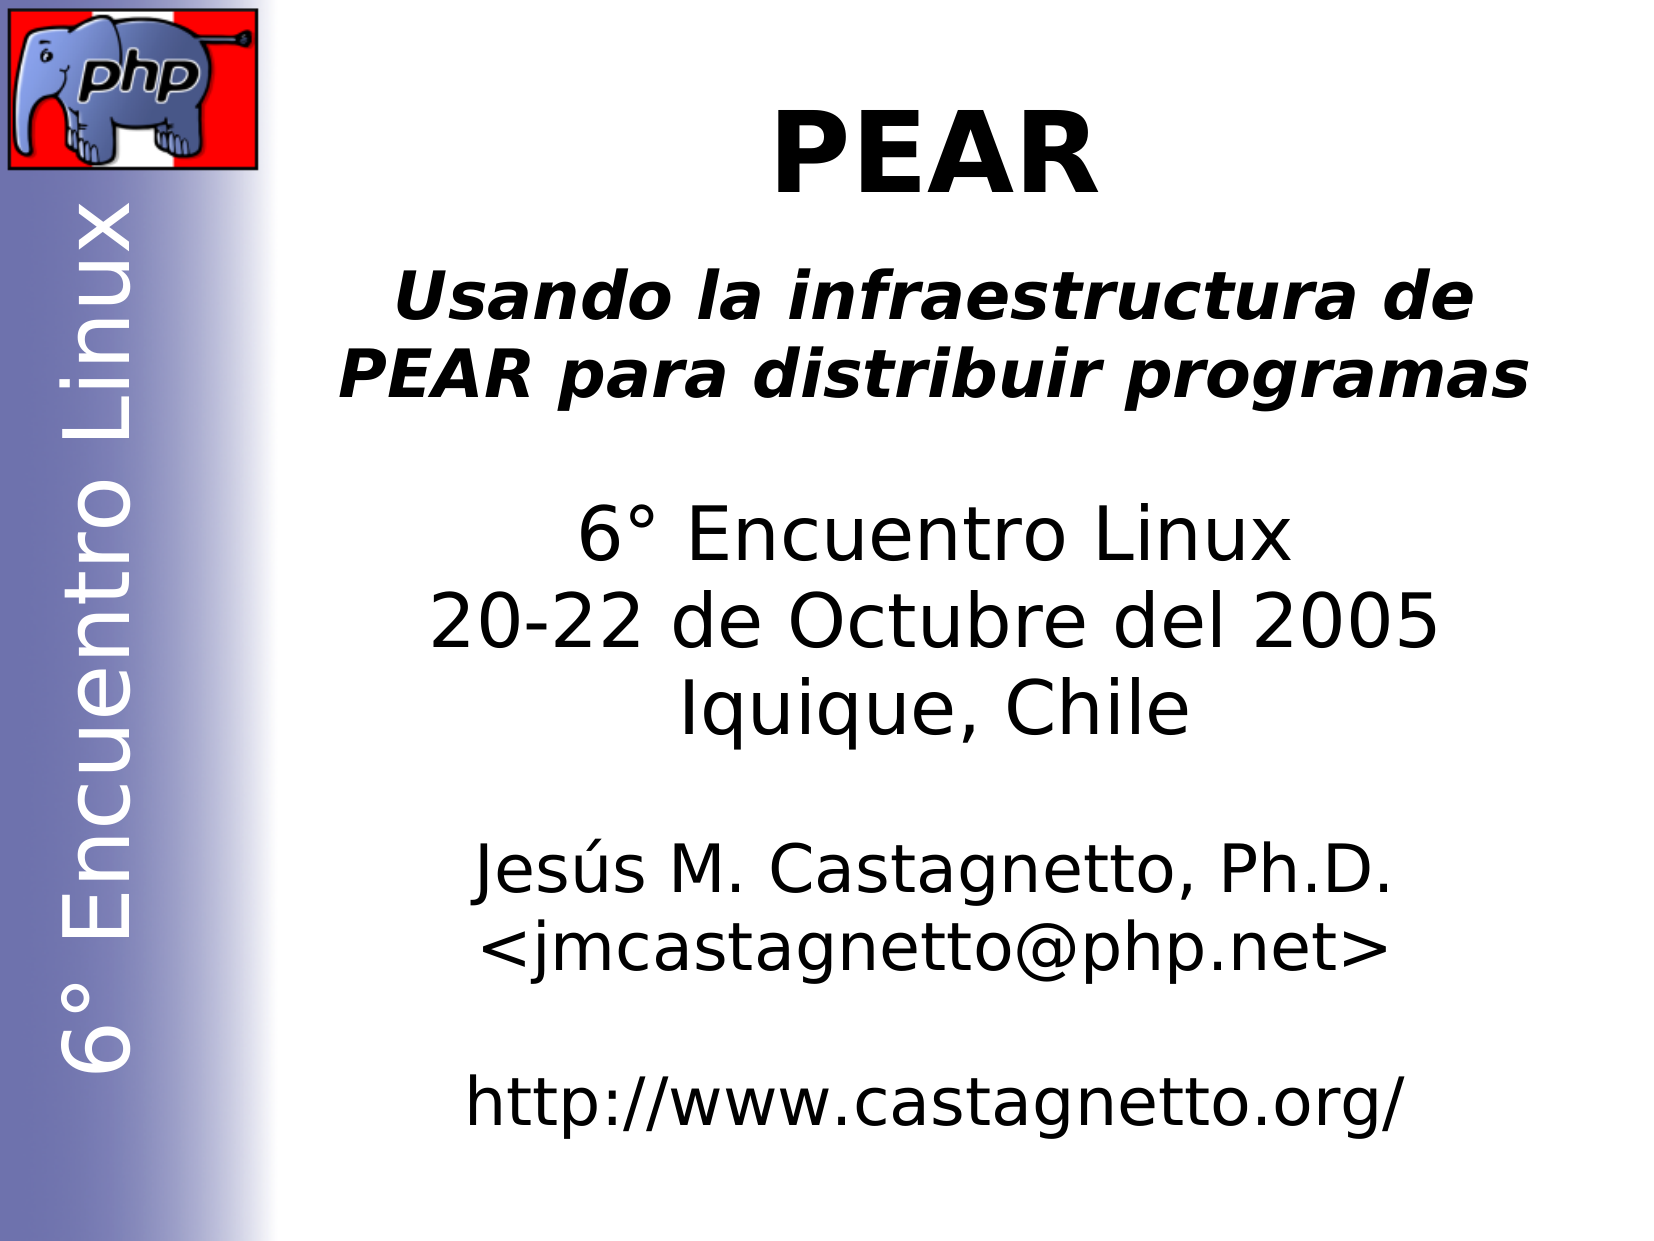

# PEAR
Usando la infraestructura de PEAR para distribuir programas
6° Encuentro Linux
20-22 de Octubre del 2005
Iquique, Chile
Jesús M. Castagnetto, Ph.D.
<jmcastagnetto@php.net>
http://www.castagnetto.org/